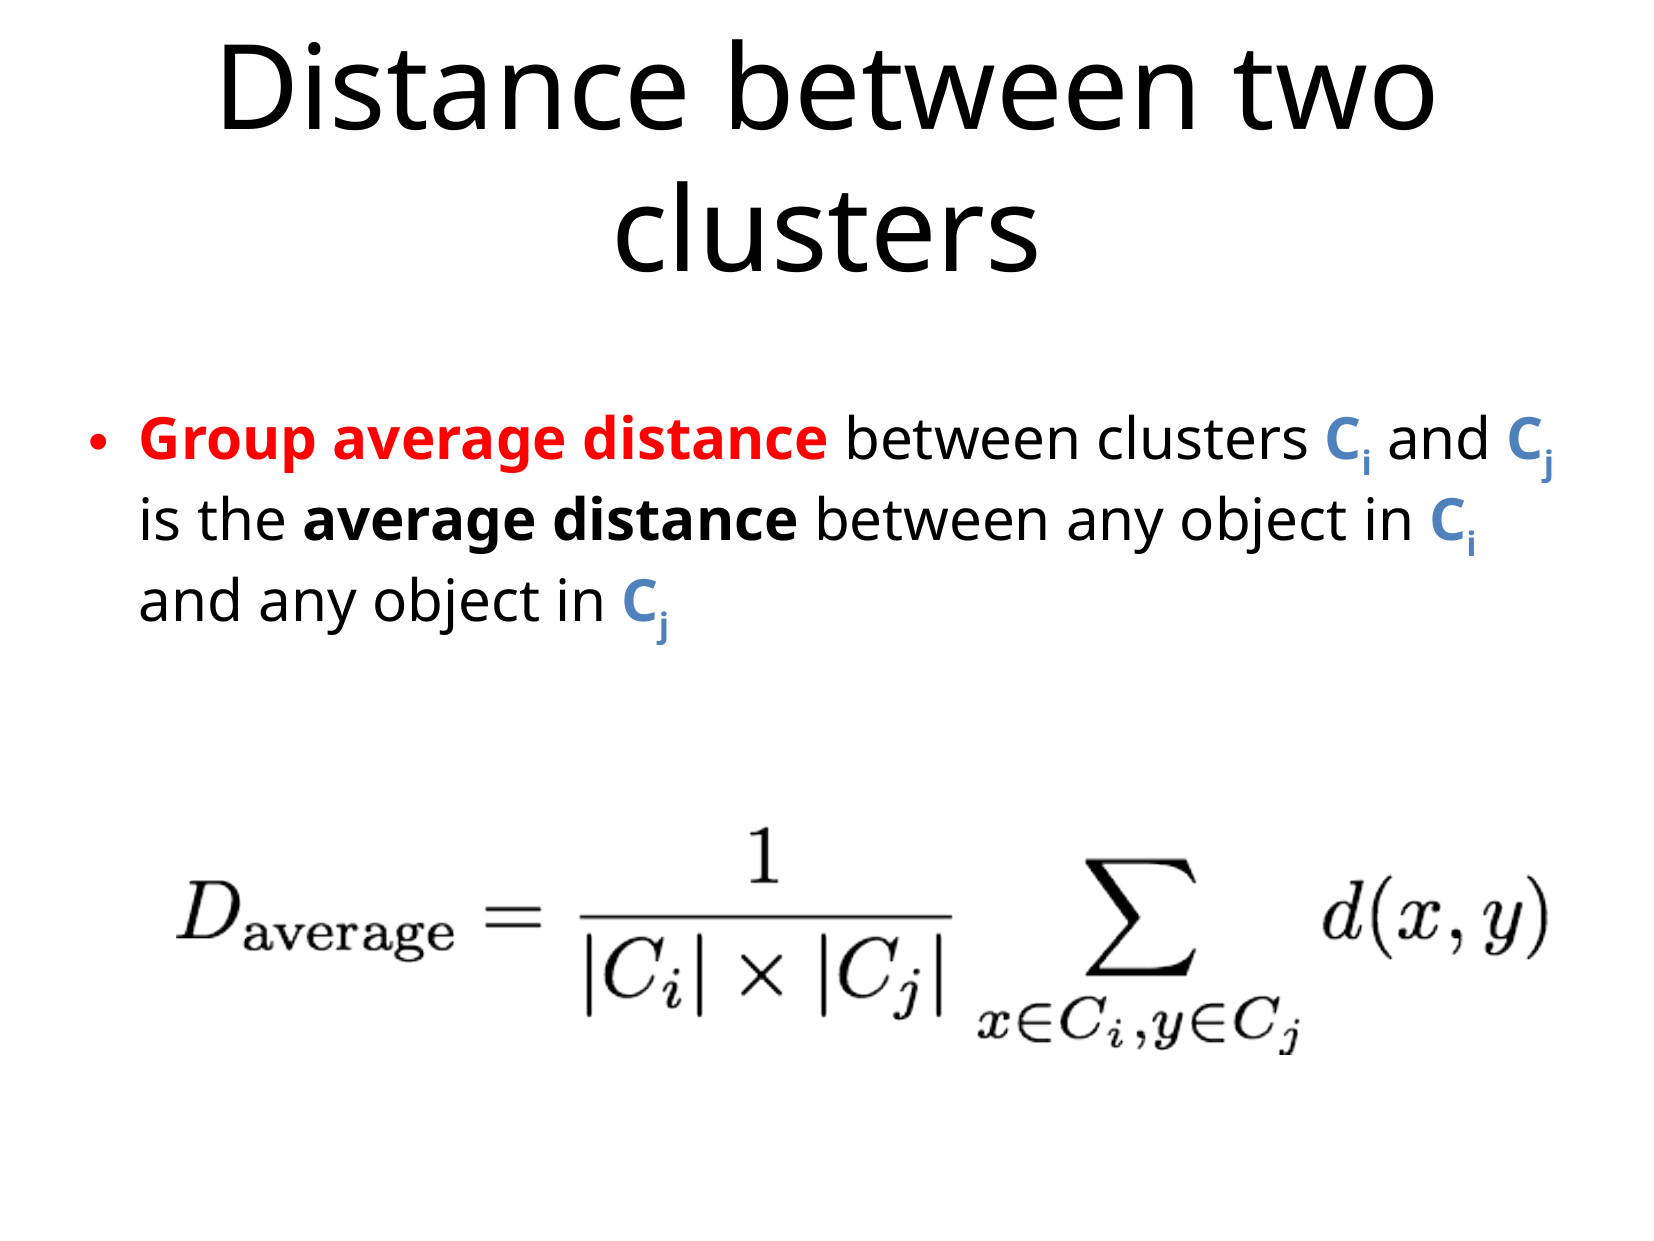

# Distance between two clusters
Group average distance between clusters Ci and Cj is the average distance between any object in Ci and any object in Cj